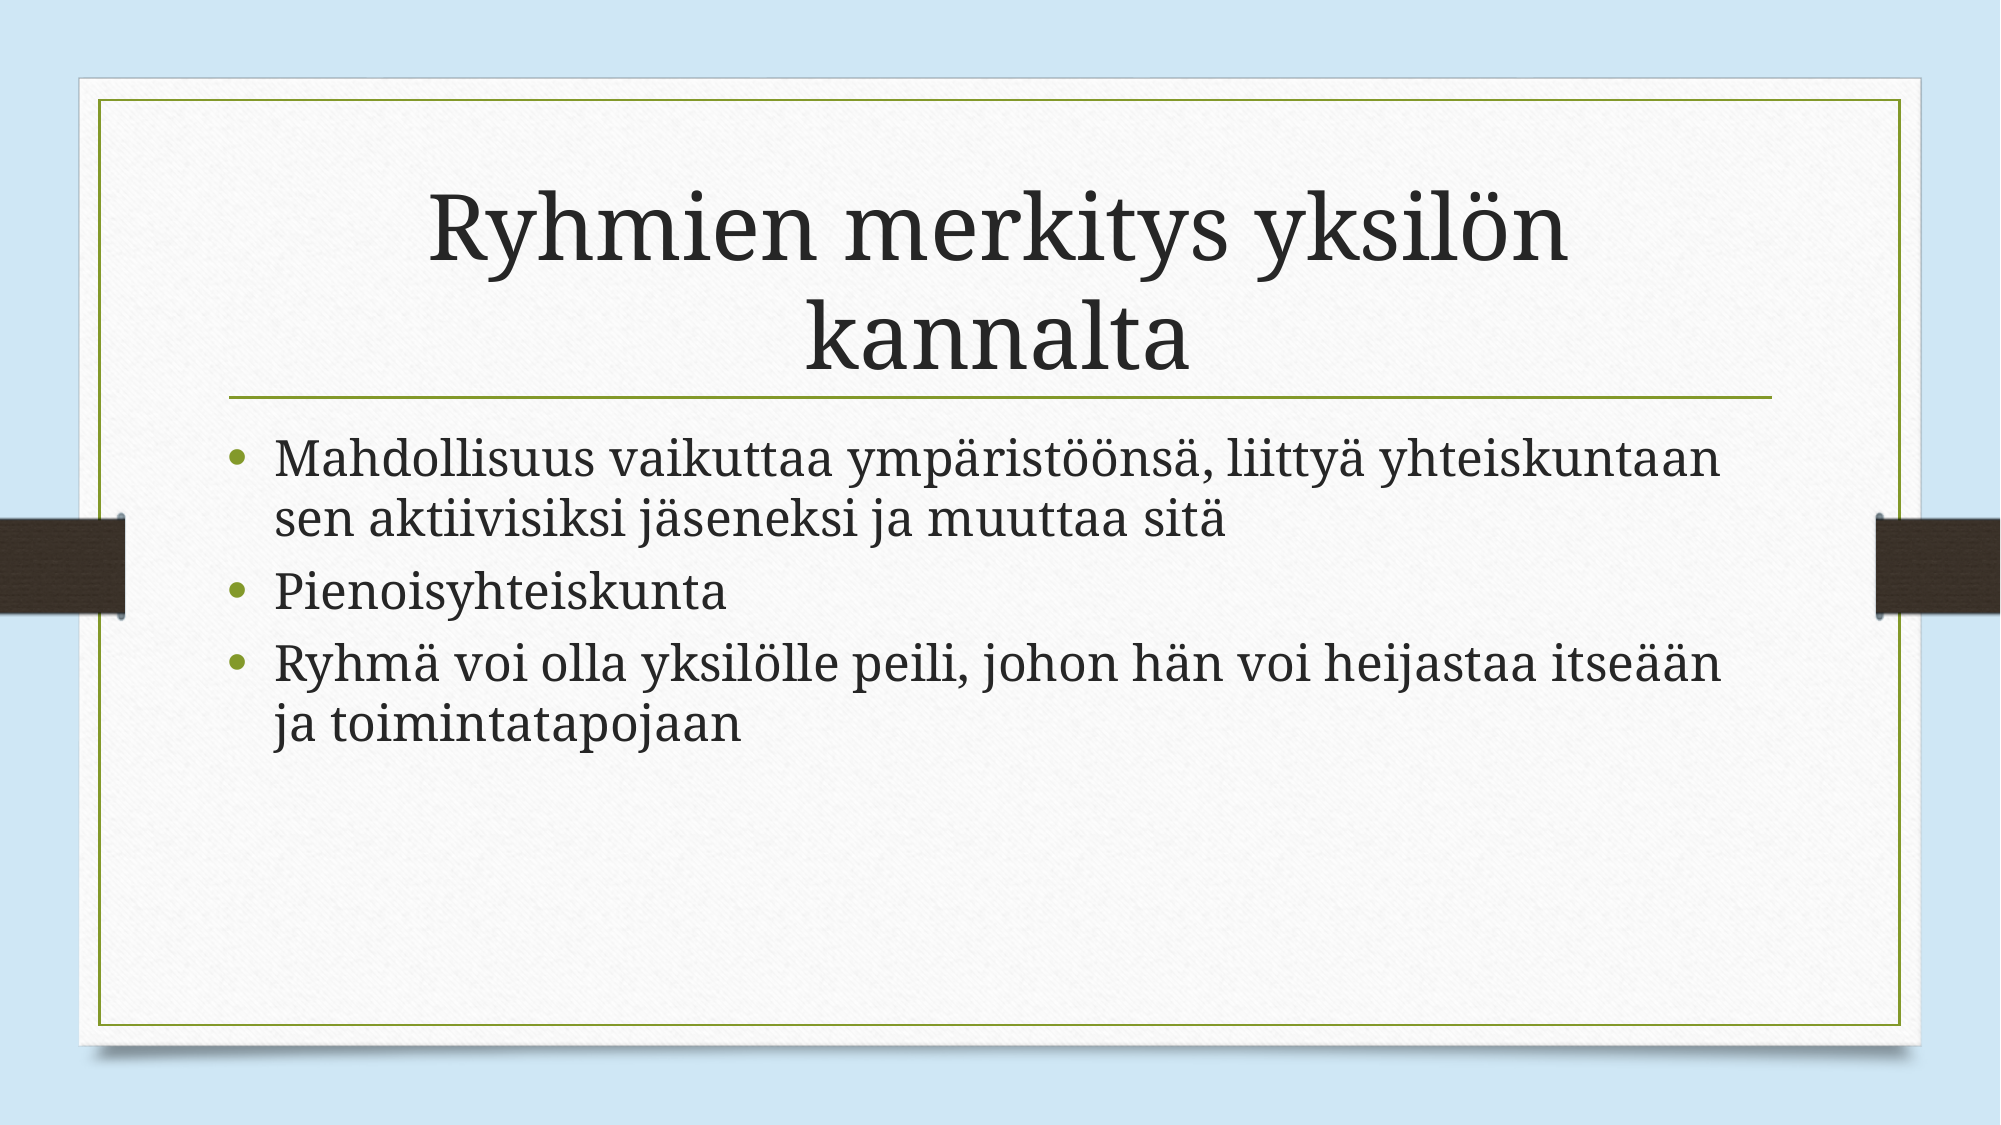

# Ryhmien merkitys yksilön kannalta
Mahdollisuus vaikuttaa ympäristöönsä, liittyä yhteiskuntaan sen aktiivisiksi jäseneksi ja muuttaa sitä
Pienoisyhteiskunta
Ryhmä voi olla yksilölle peili, johon hän voi heijastaa itseään ja toimintatapojaan